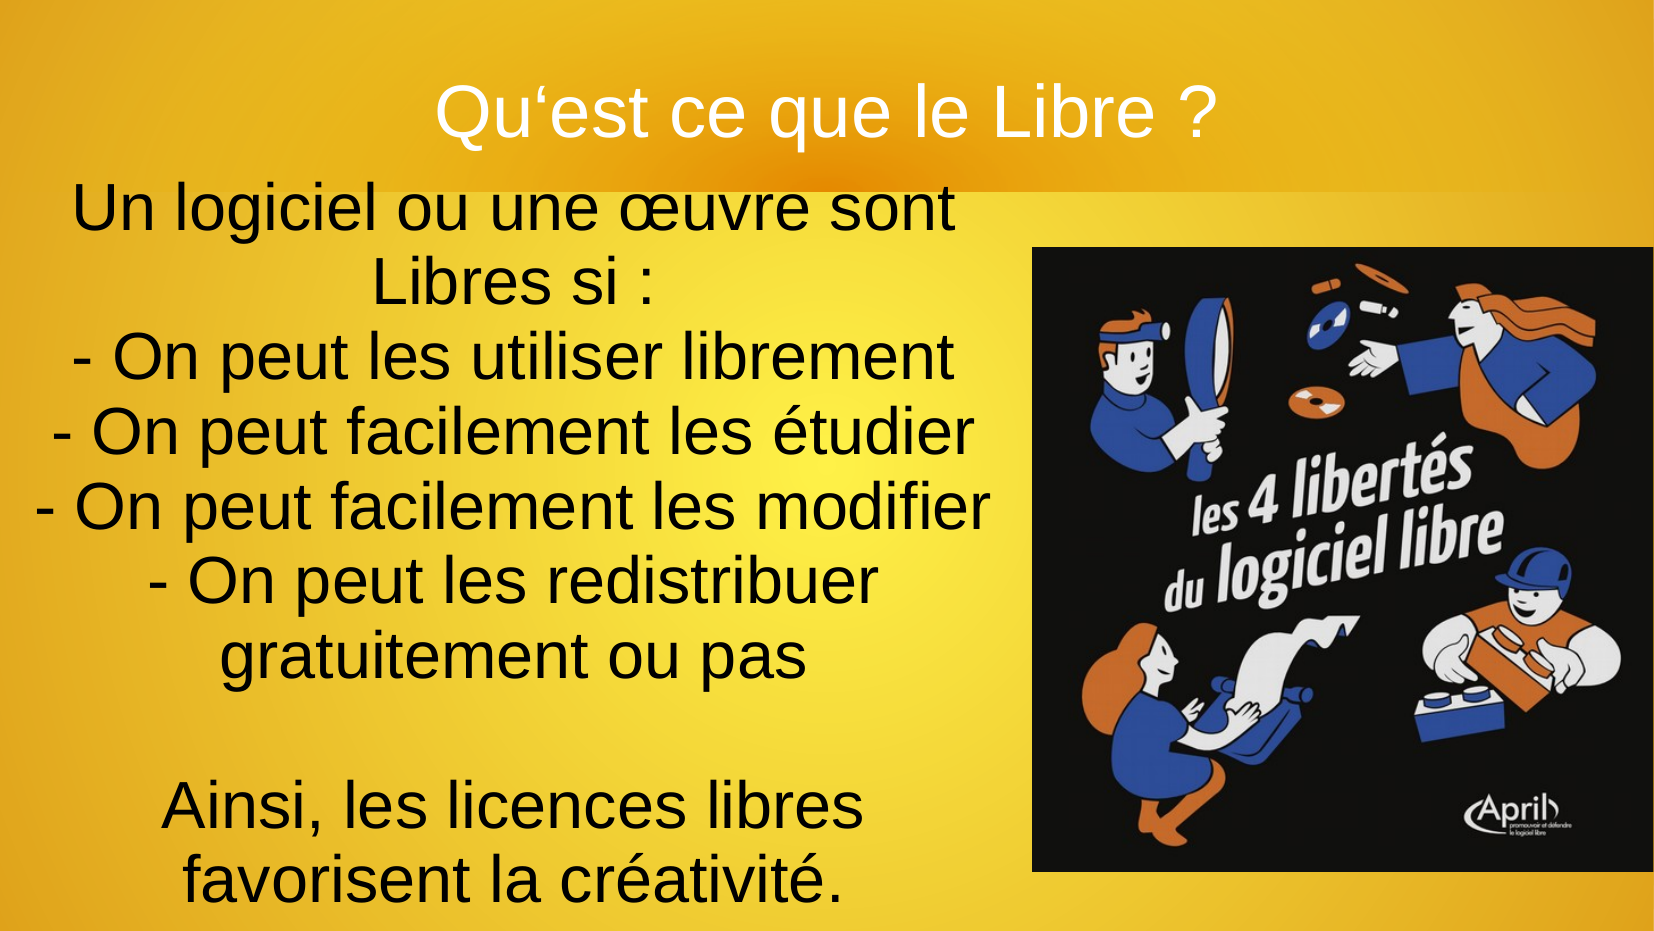

# Qu‘est ce que le Libre ?
Un logiciel ou une œuvre sont Libres si :
- On peut les utiliser librement
- On peut facilement les étudier
- On peut facilement les modifier
- On peut les redistribuer gratuitement ou pas
Ainsi, les licences libres favorisent la créativité.